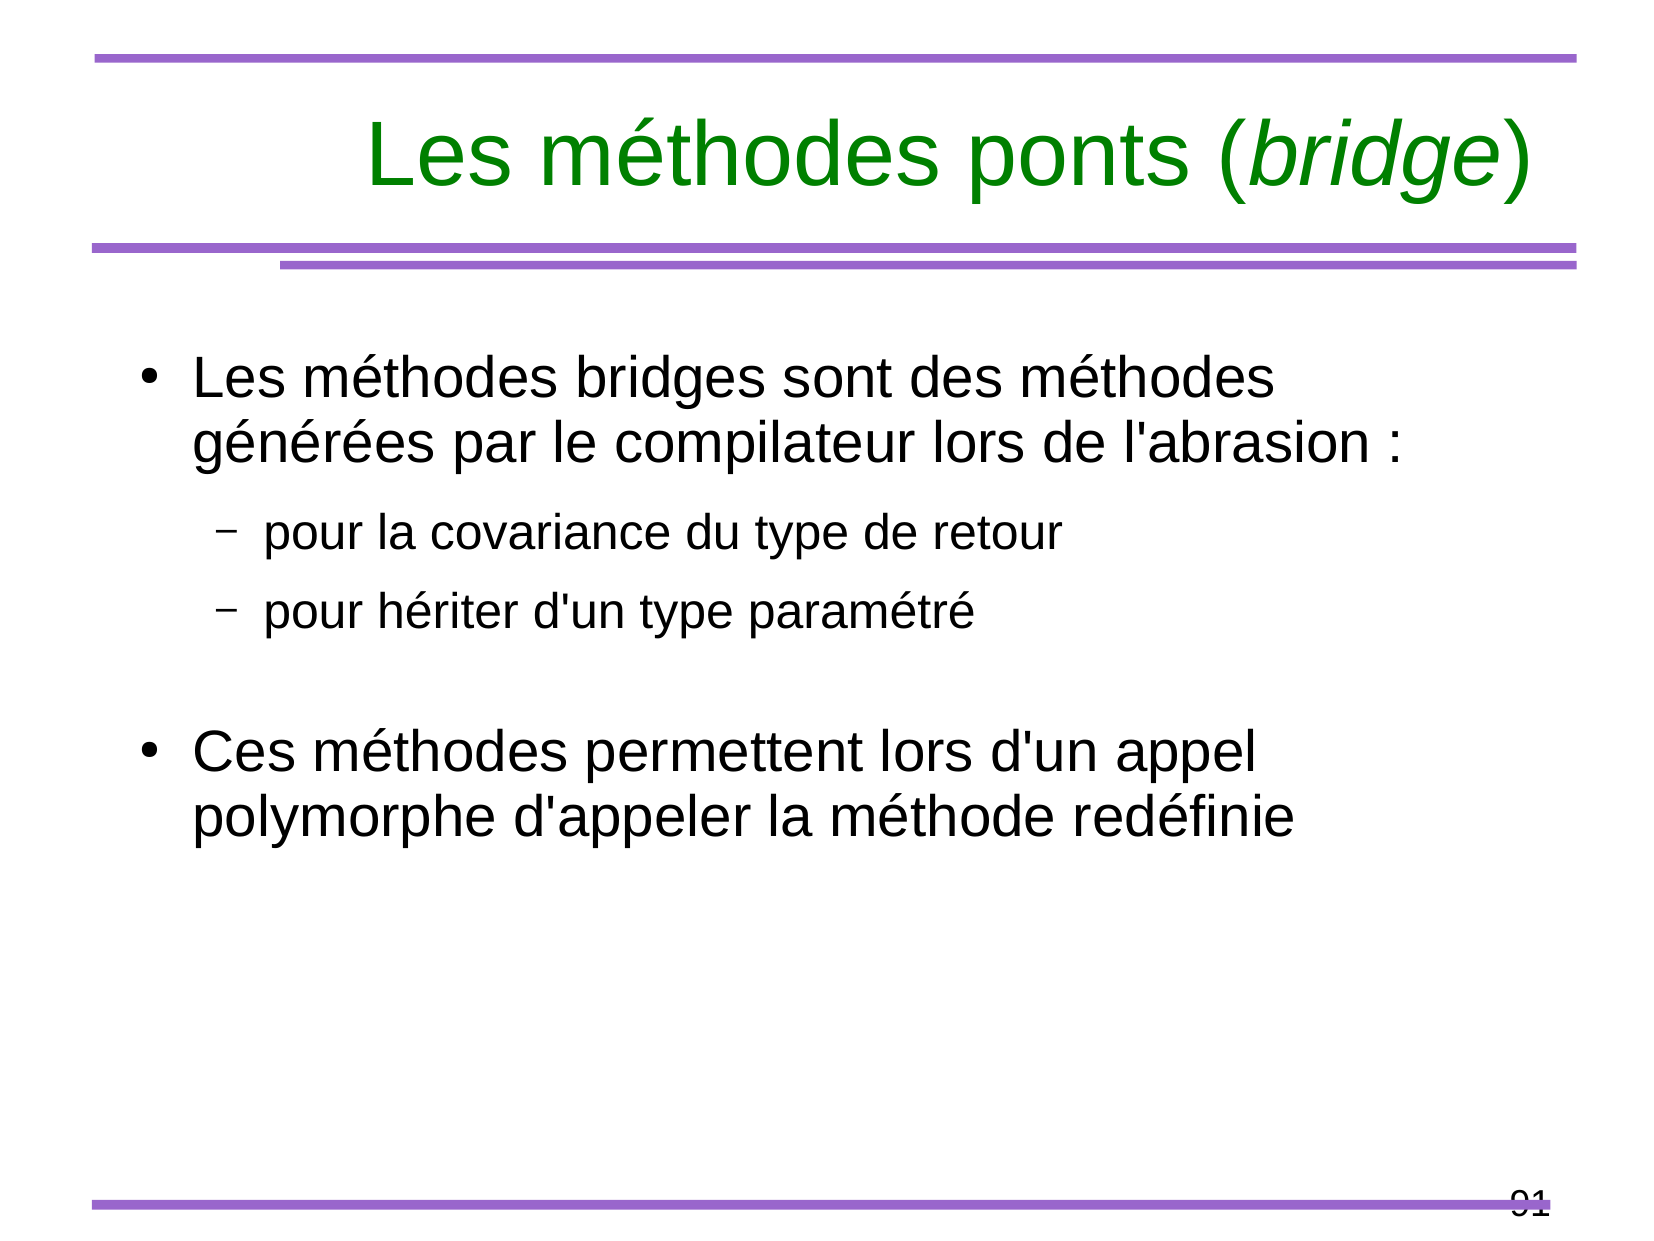

# Les méthodes ponts (bridge)
Les méthodes bridges sont des méthodes générées par le compilateur lors de l'abrasion :
pour la covariance du type de retour
pour hériter d'un type paramétré
Ces méthodes permettent lors d'un appel polymorphe d'appeler la méthode redéfinie